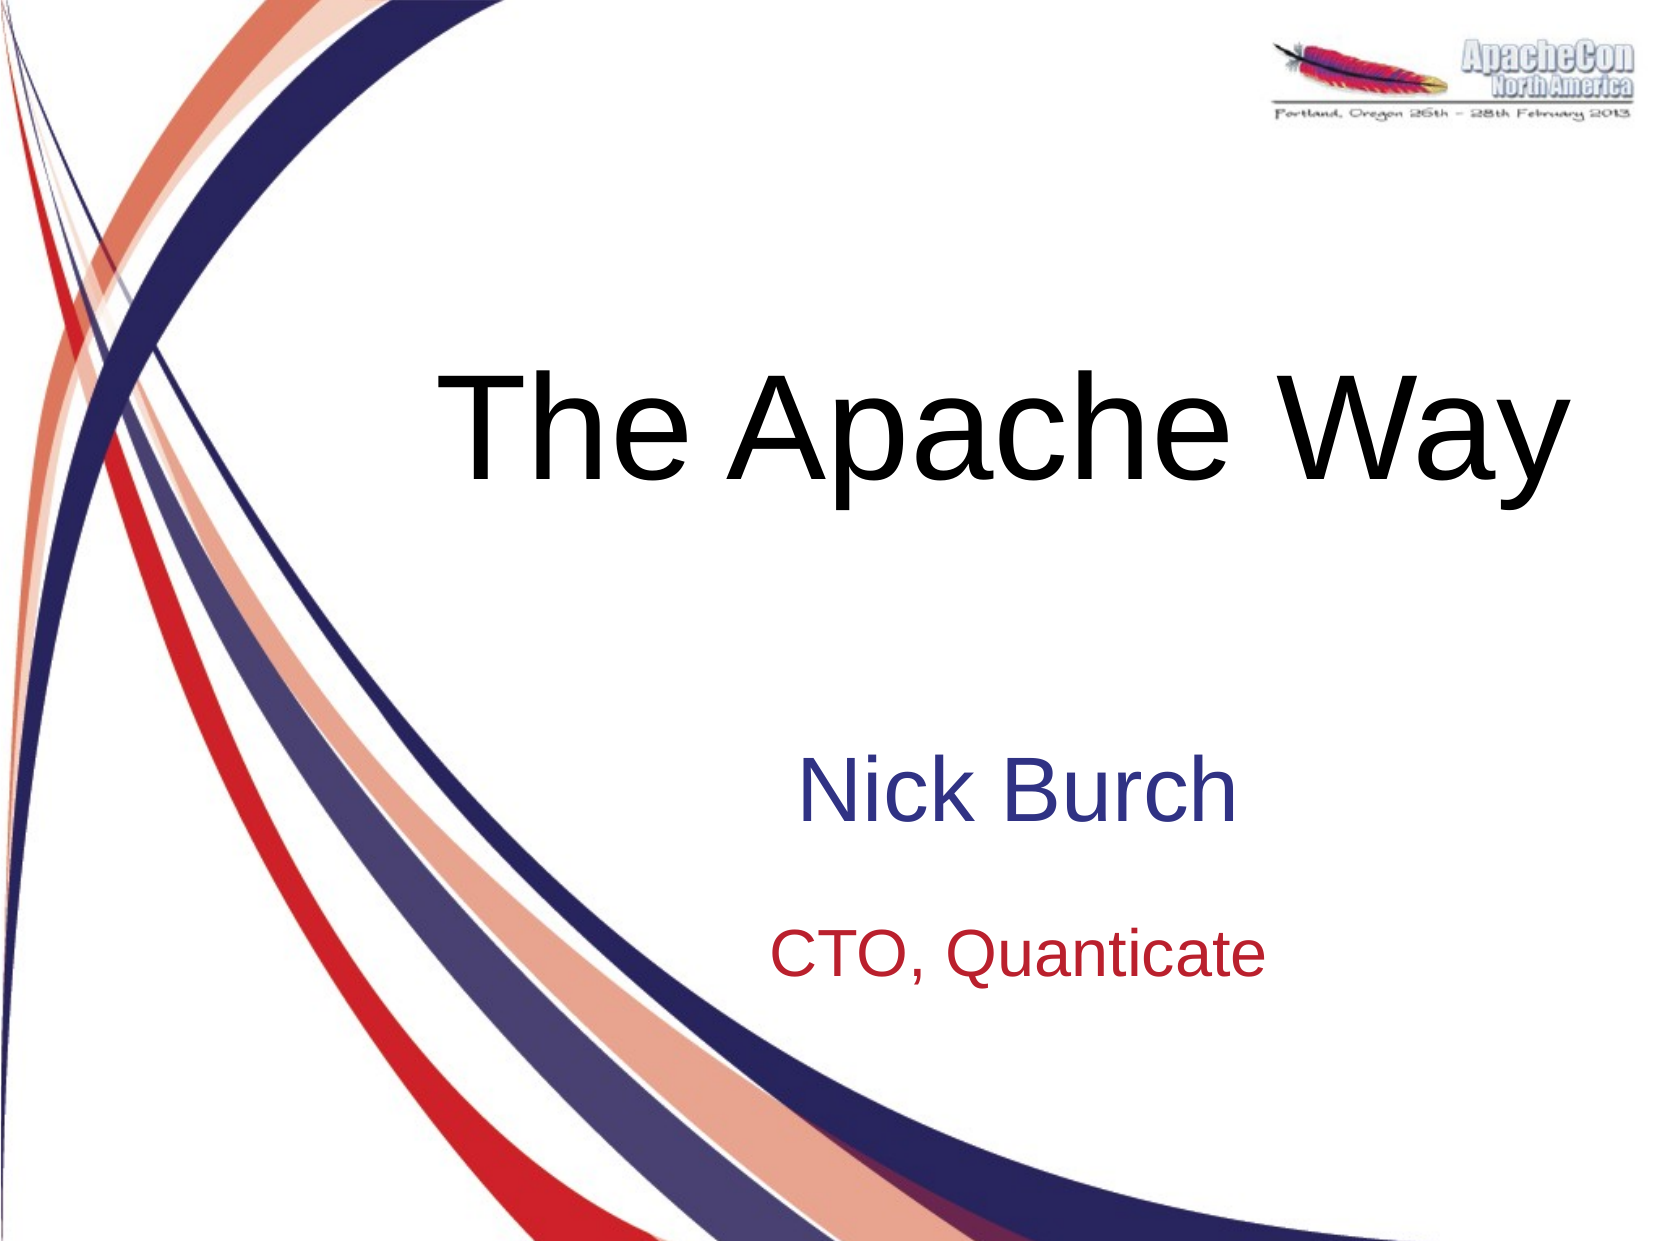

# The Apache Way
Nick Burch
CTO, Quanticate